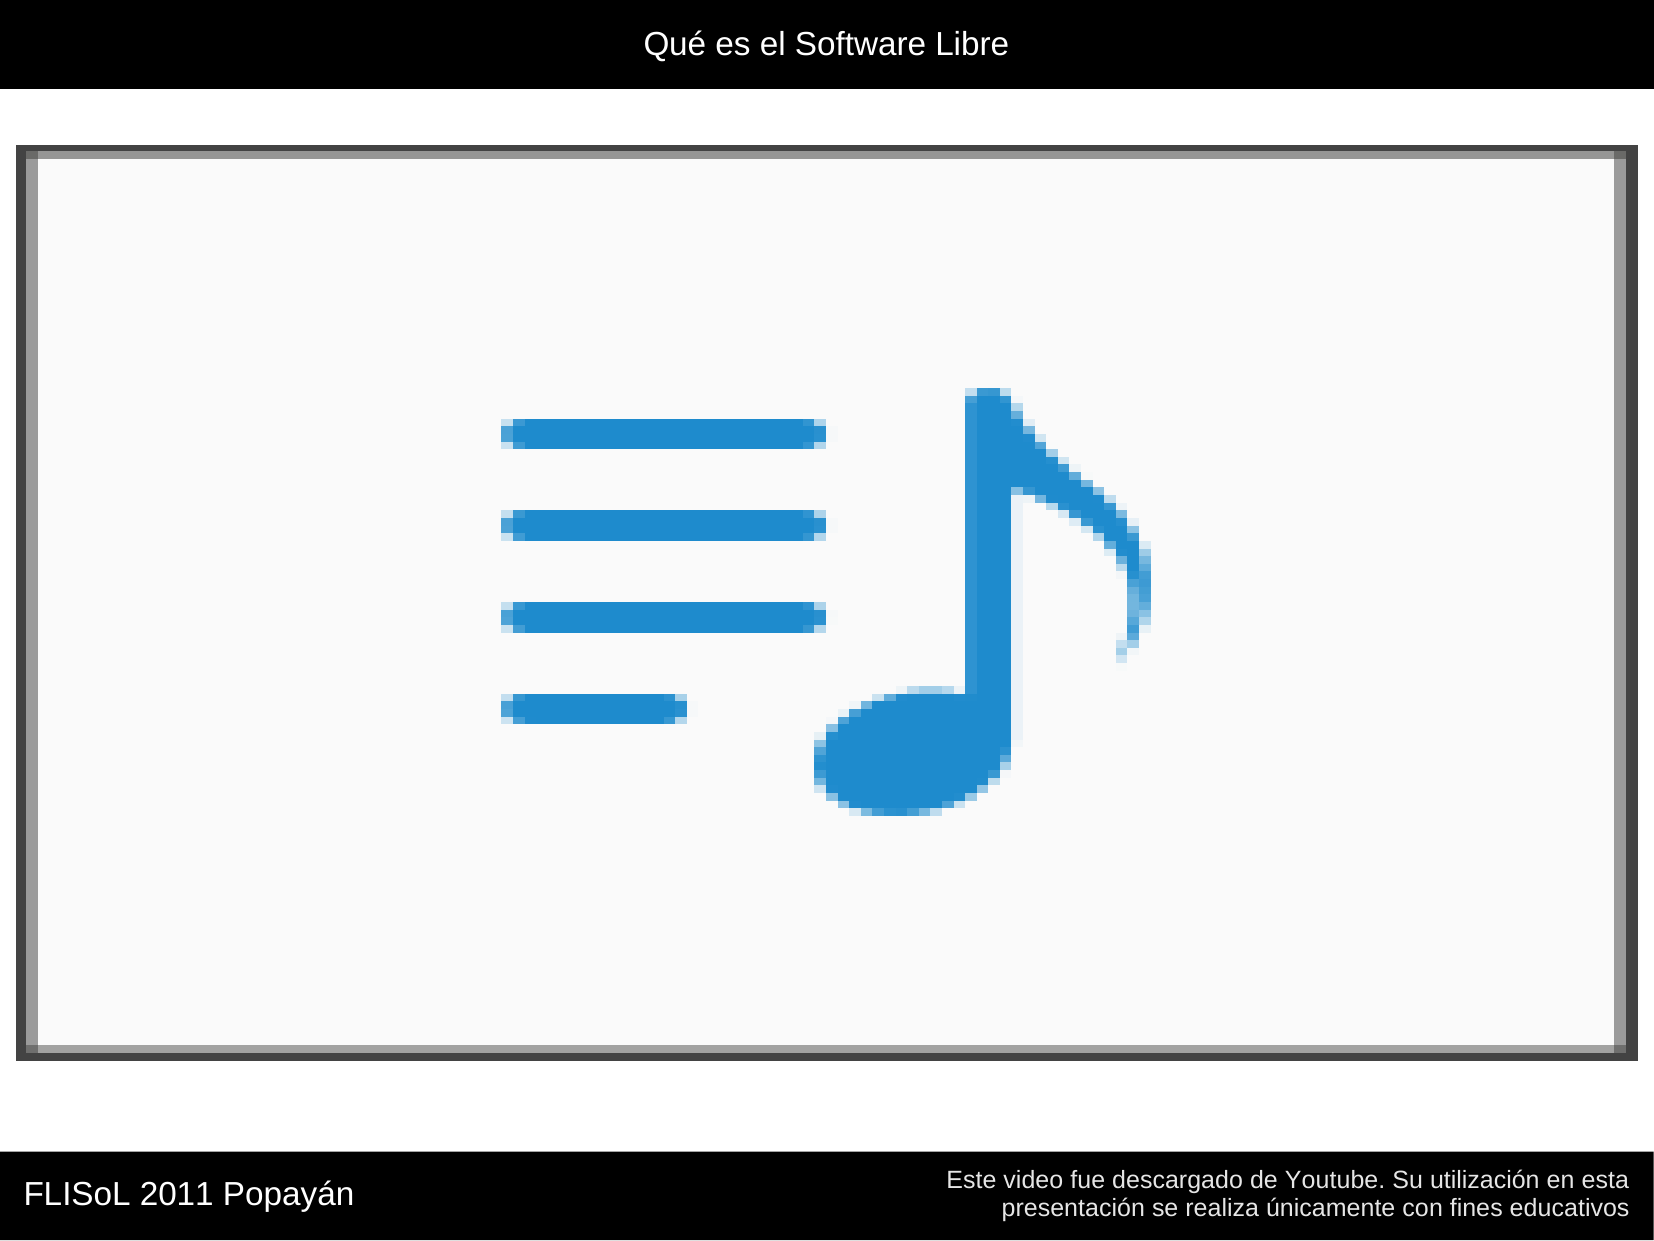

Este video fue descargado de Youtube. Su utilización en esta presentación se realiza únicamente con fines educativos